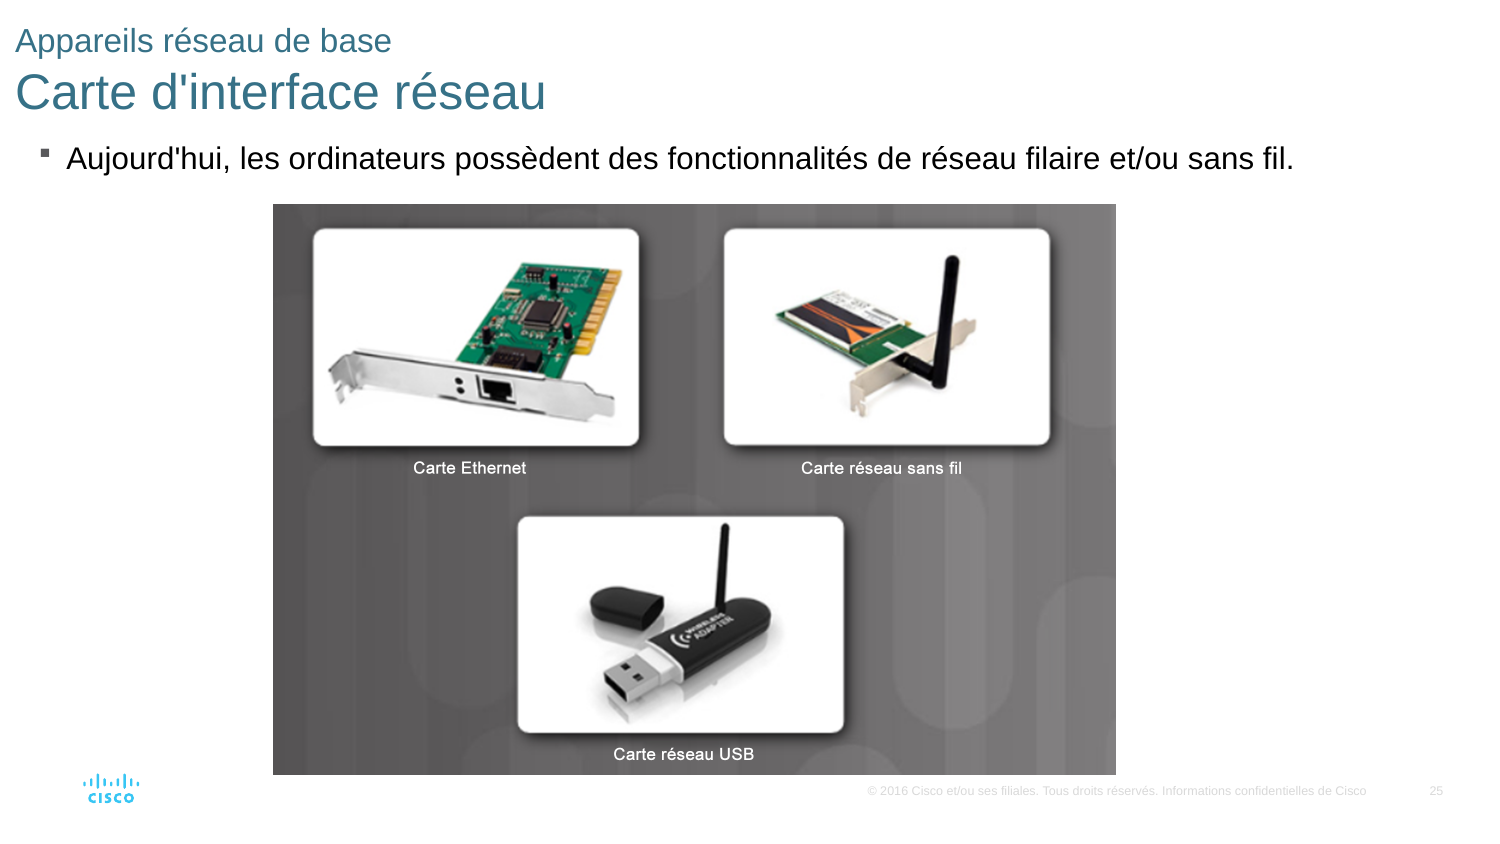

# Appareils réseau de base Carte d'interface réseau
Aujourd'hui, les ordinateurs possèdent des fonctionnalités de réseau filaire et/ou sans fil.